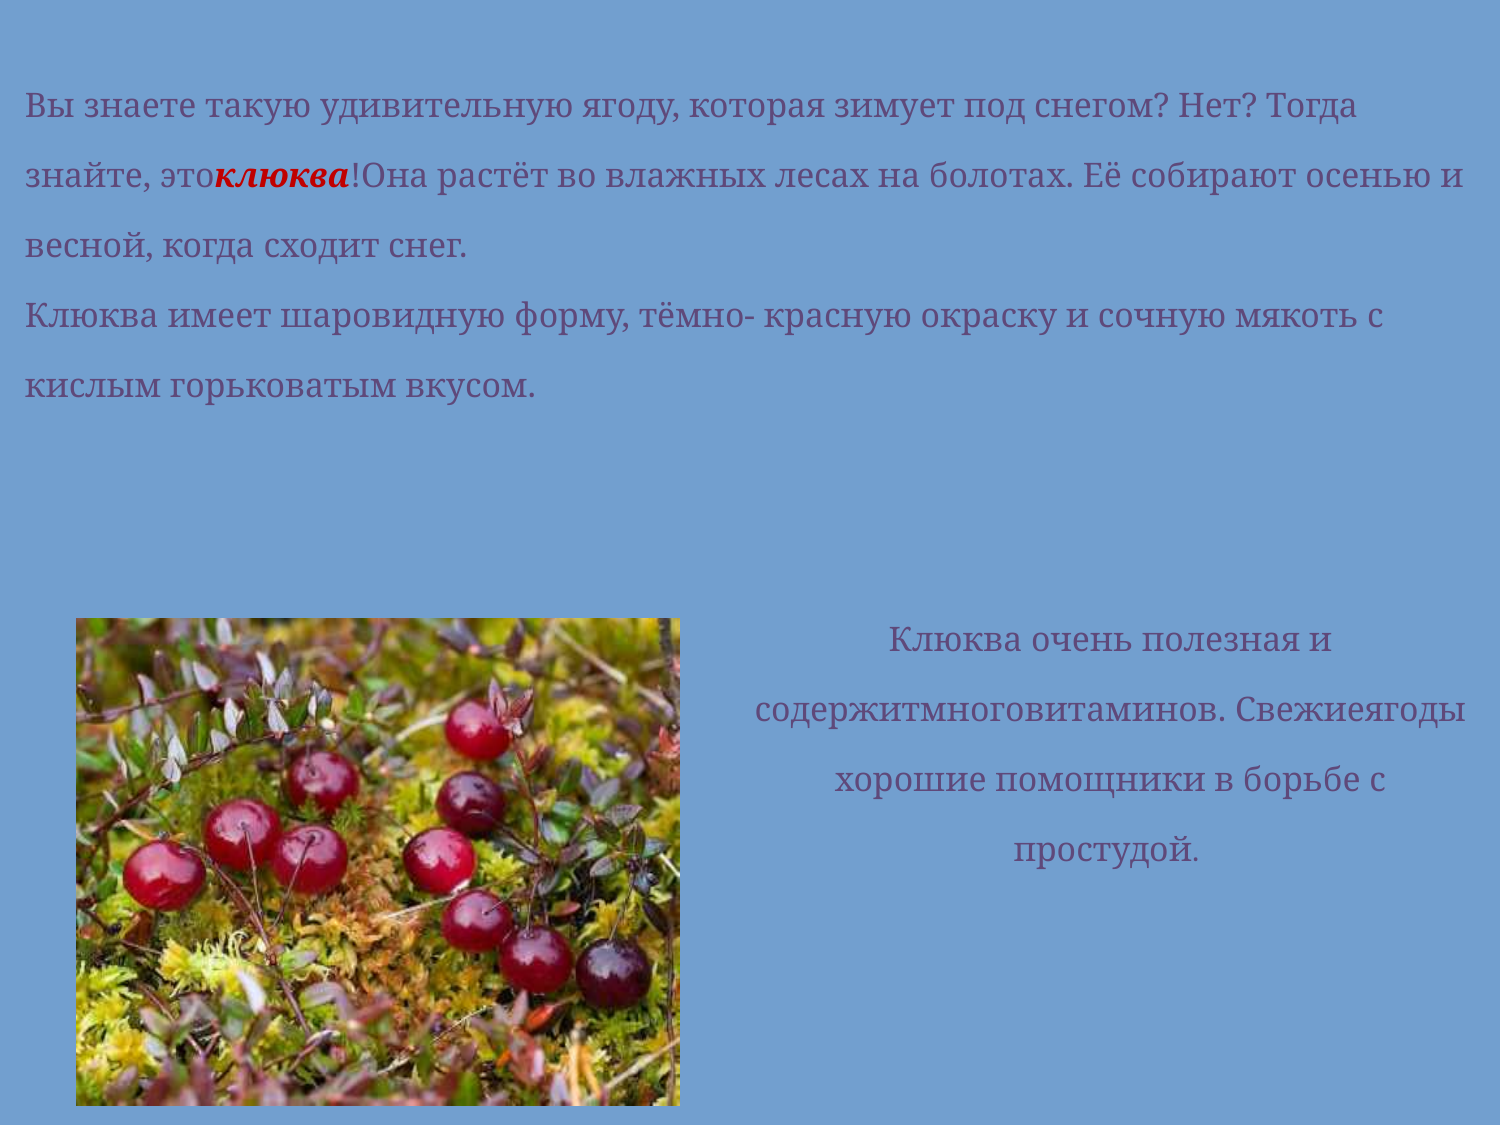

Вы знаете такую удивительную ягоду, которая зимует под снегом? Нет? Тогда знайте, этоклюква!Она растёт во влажных лесах на болотах. Её собирают осенью и весной, когда сходит снег. 
Клюква имеет шаровидную форму, тёмно- красную окраску и сочную мякоть с кислым горьковатым вкусом.
Клюква очень полезная и содержитмноговитаминов. Свежиеягоды хорошие помощники в борьбе с простудой.